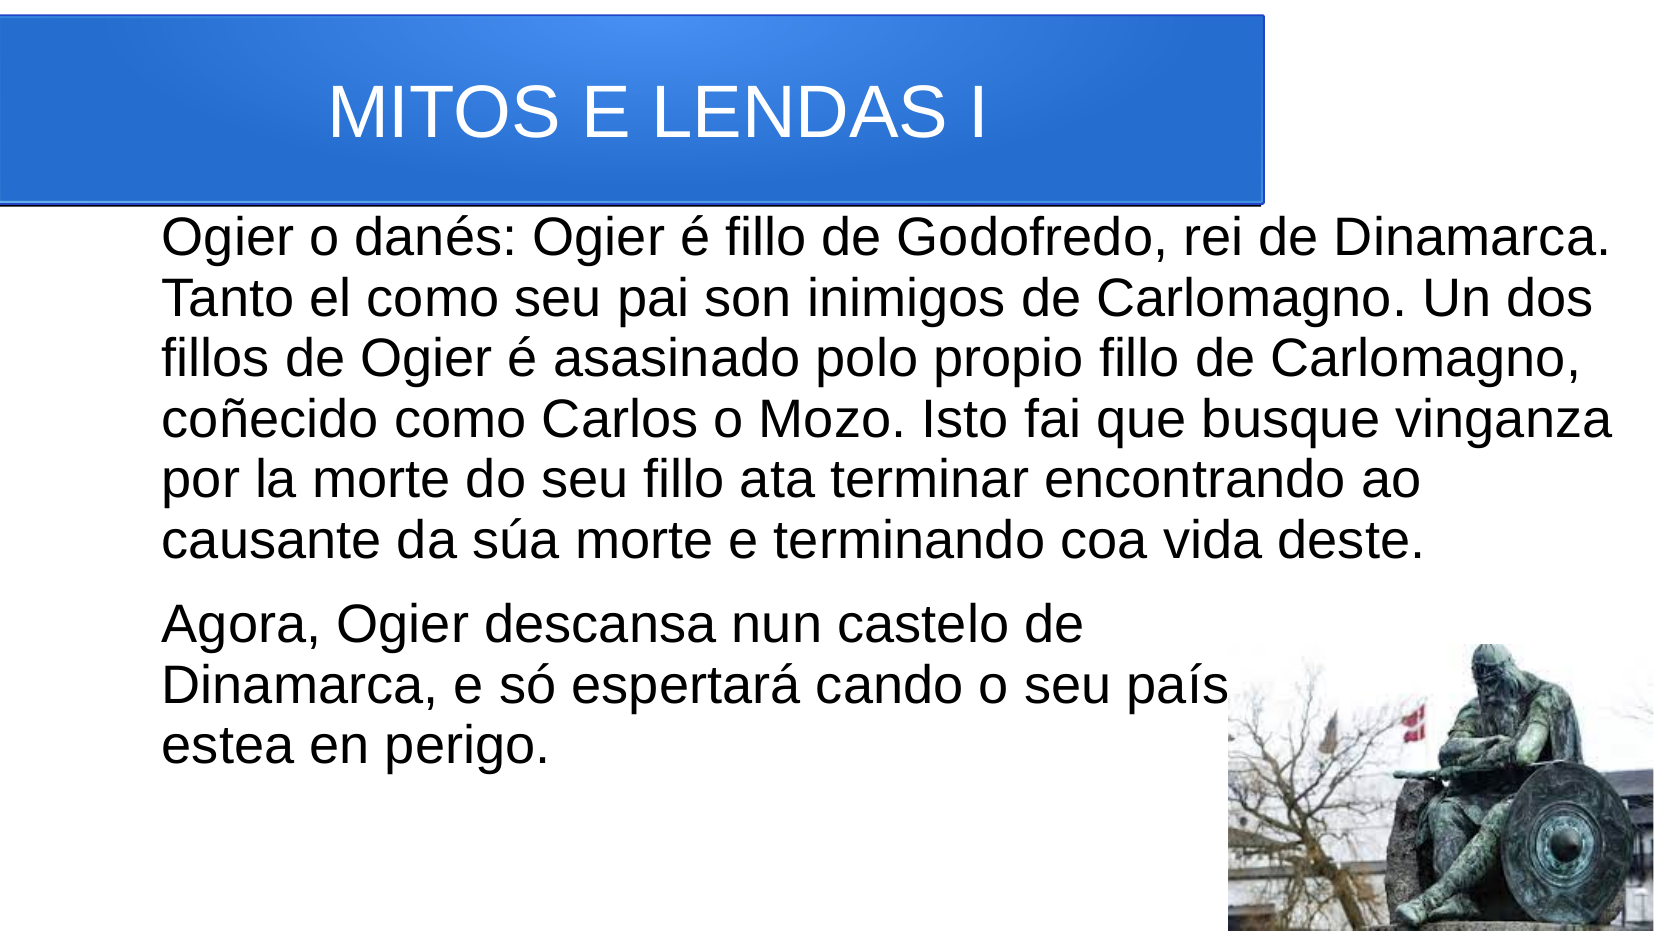

# MITOS E LENDAS I
Ogier o danés: Ogier é fillo de Godofredo, rei de Dinamarca. Tanto el como seu pai son inimigos de Carlomagno. Un dos fillos de Ogier é asasinado polo propio fillo de Carlomagno, coñecido como Carlos o Mozo. Isto fai que busque vinganza por la morte do seu fillo ata terminar encontrando ao causante da súa morte e terminando coa vida deste.
Agora, Ogier descansa nun castelo de Dinamarca, e só espertará cando o seu país estea en perigo.